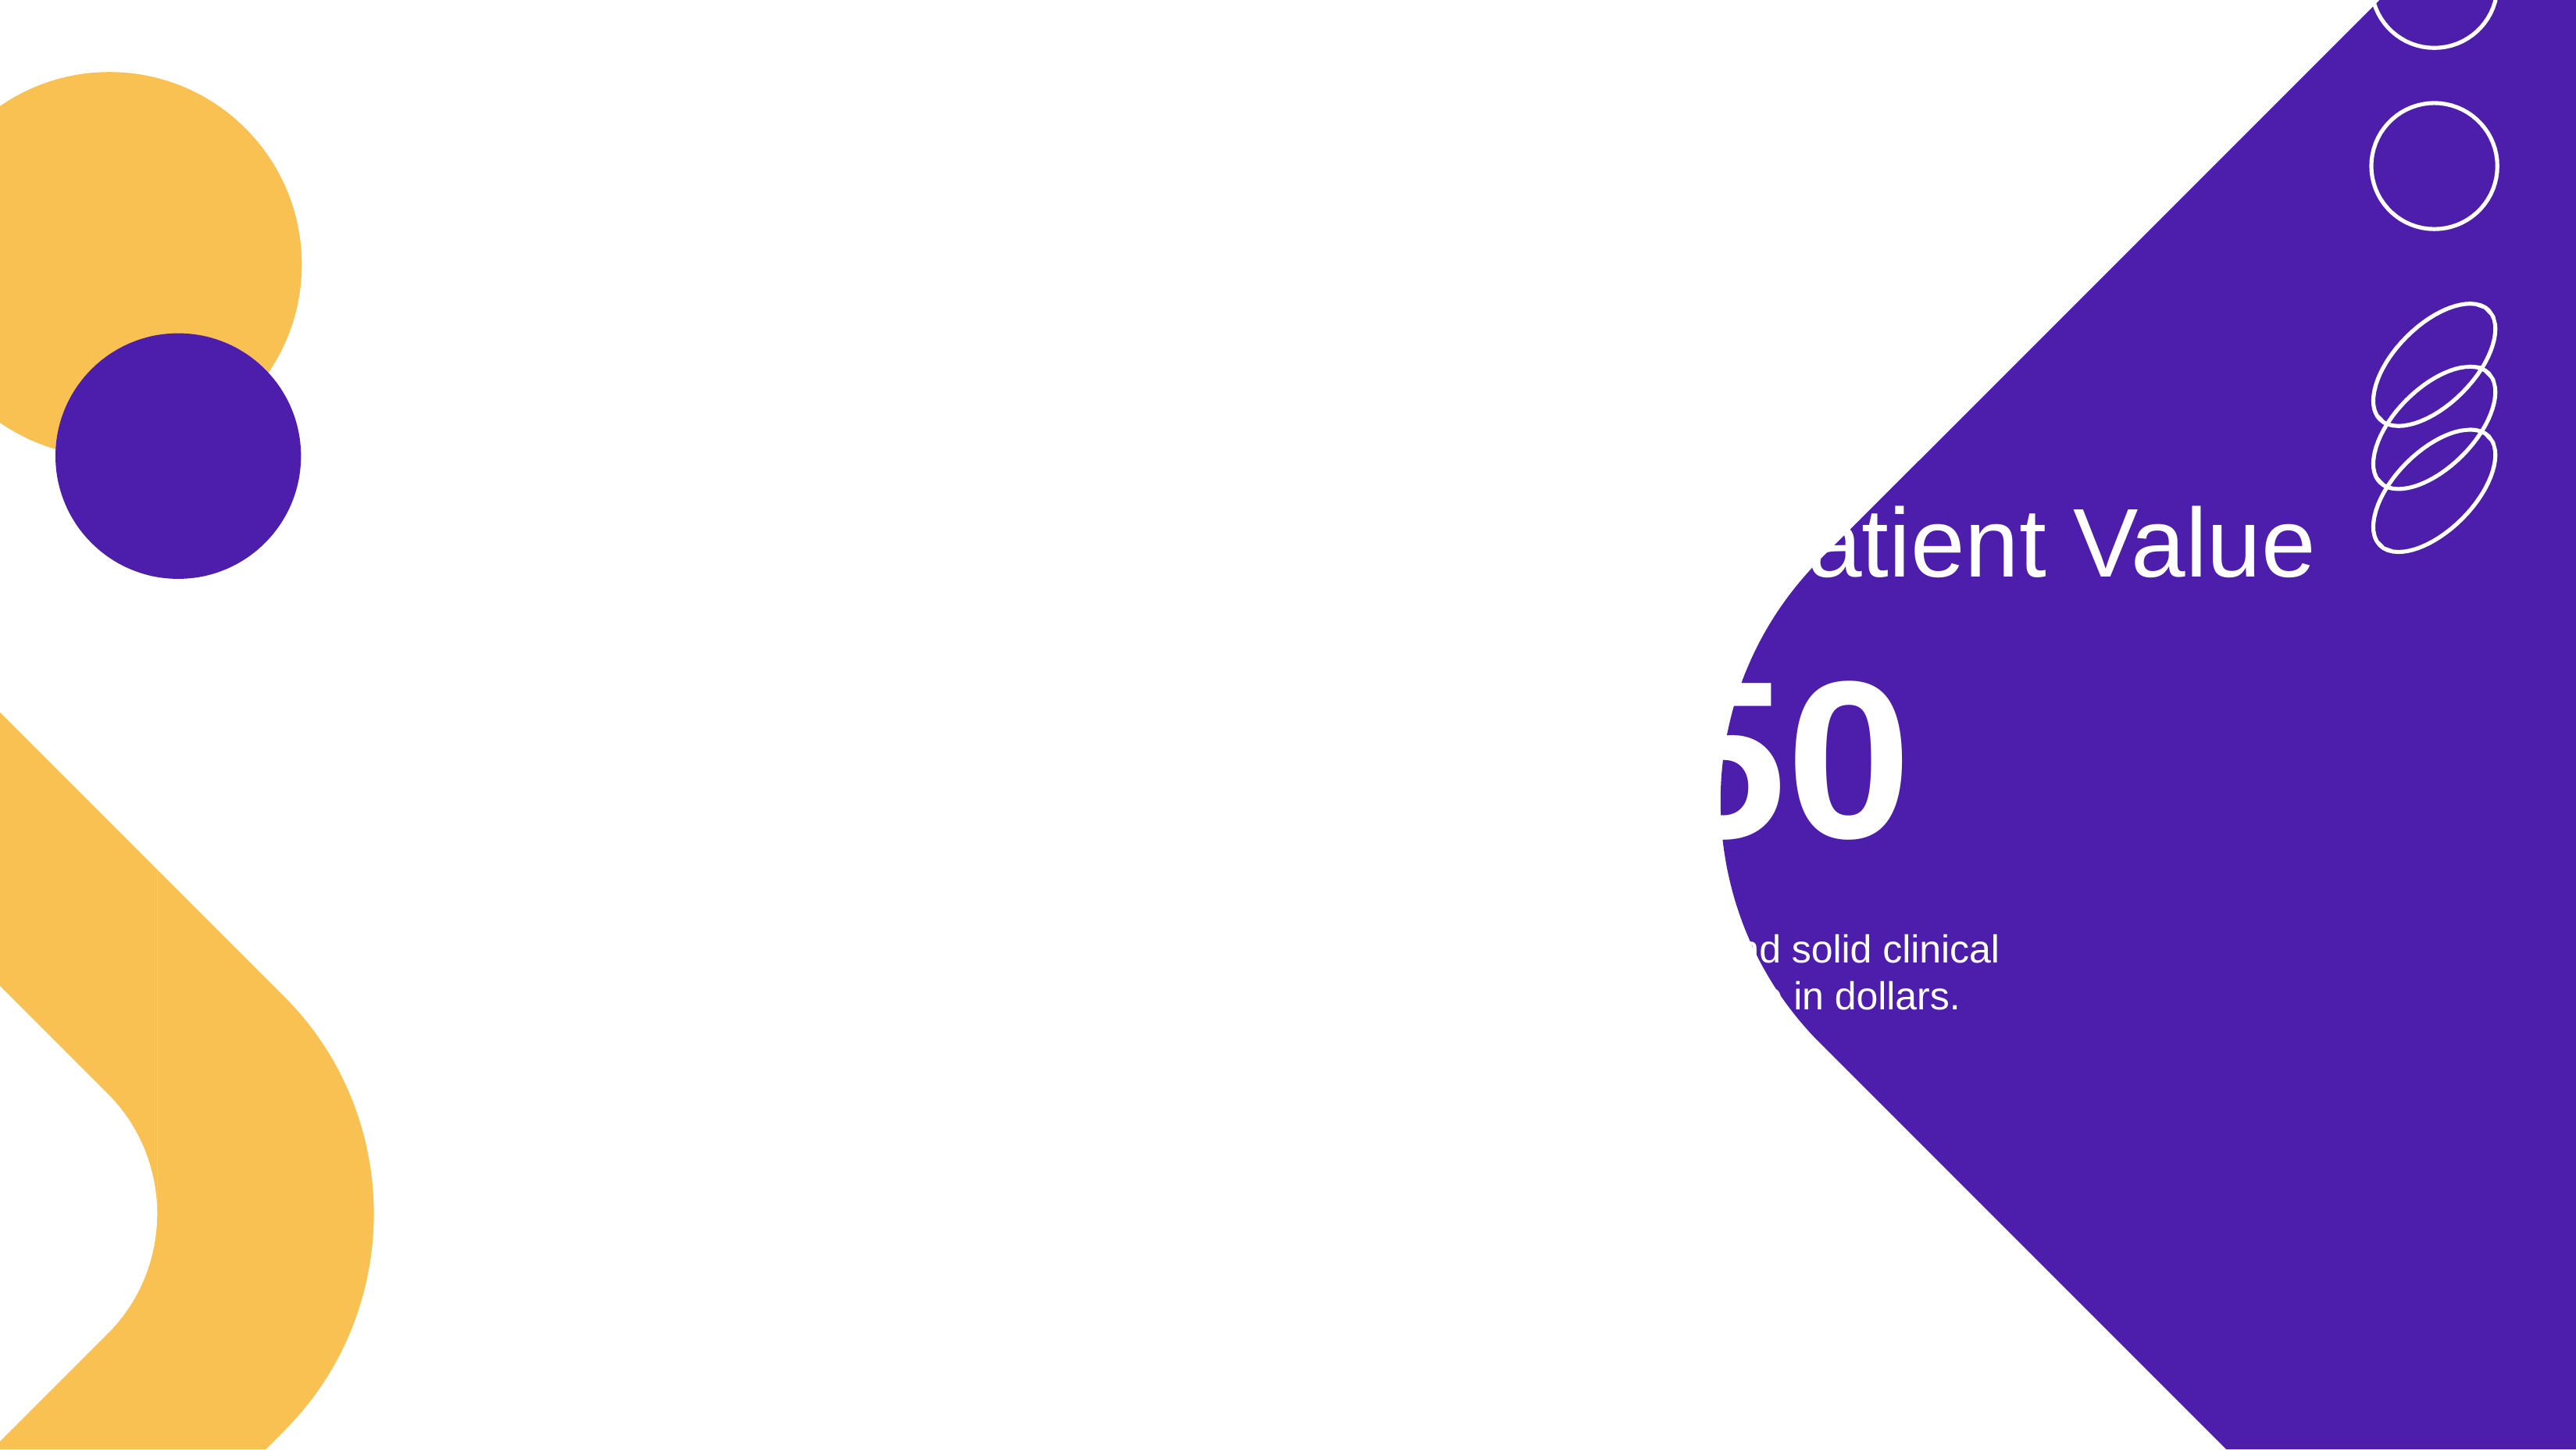

Total Active Patients
Annual Patient Value
1,500
$650
This is what trust and solid clinical relationships look like in dollars.
This many people trust us with sharp objects in/around their face.